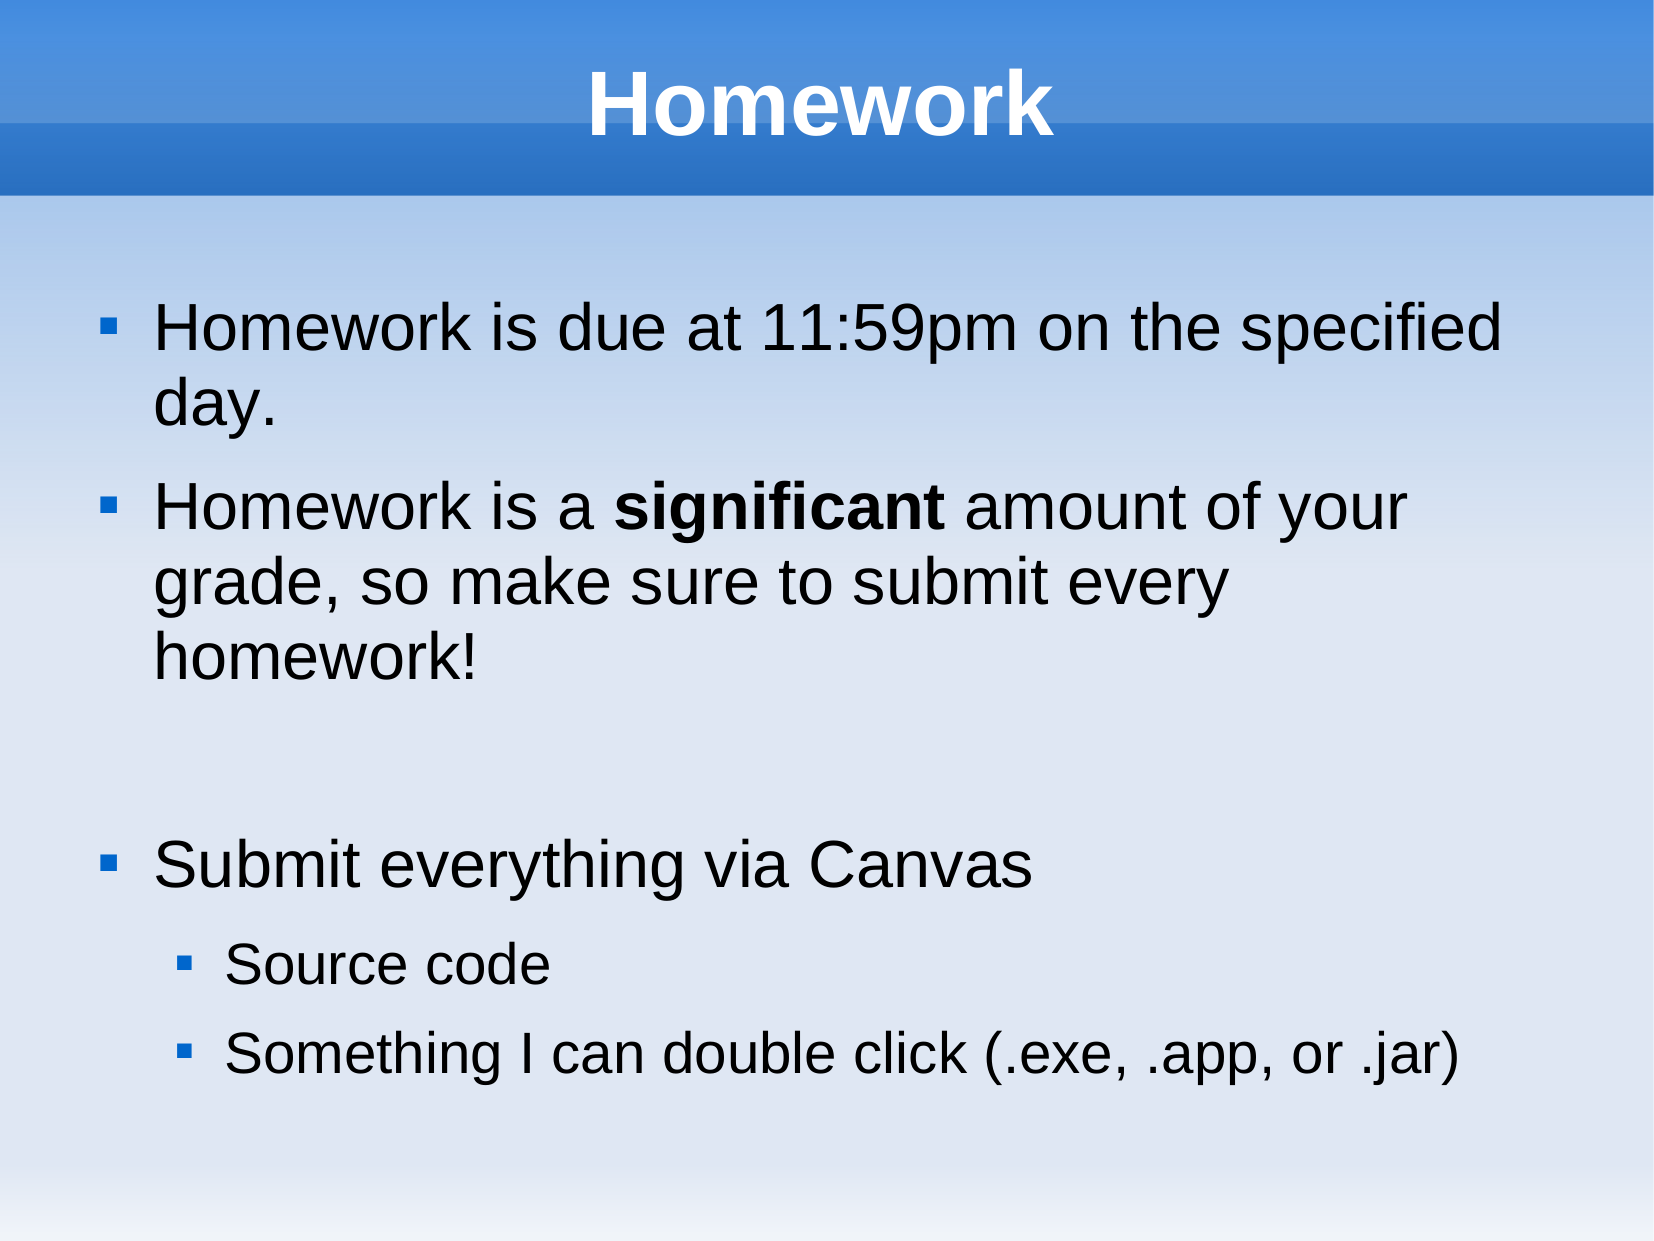

# Homework
Homework is due at 11:59pm on the specified day.
Homework is a significant amount of your grade, so make sure to submit every homework!
Submit everything via Canvas
Source code
Something I can double click (.exe, .app, or .jar)